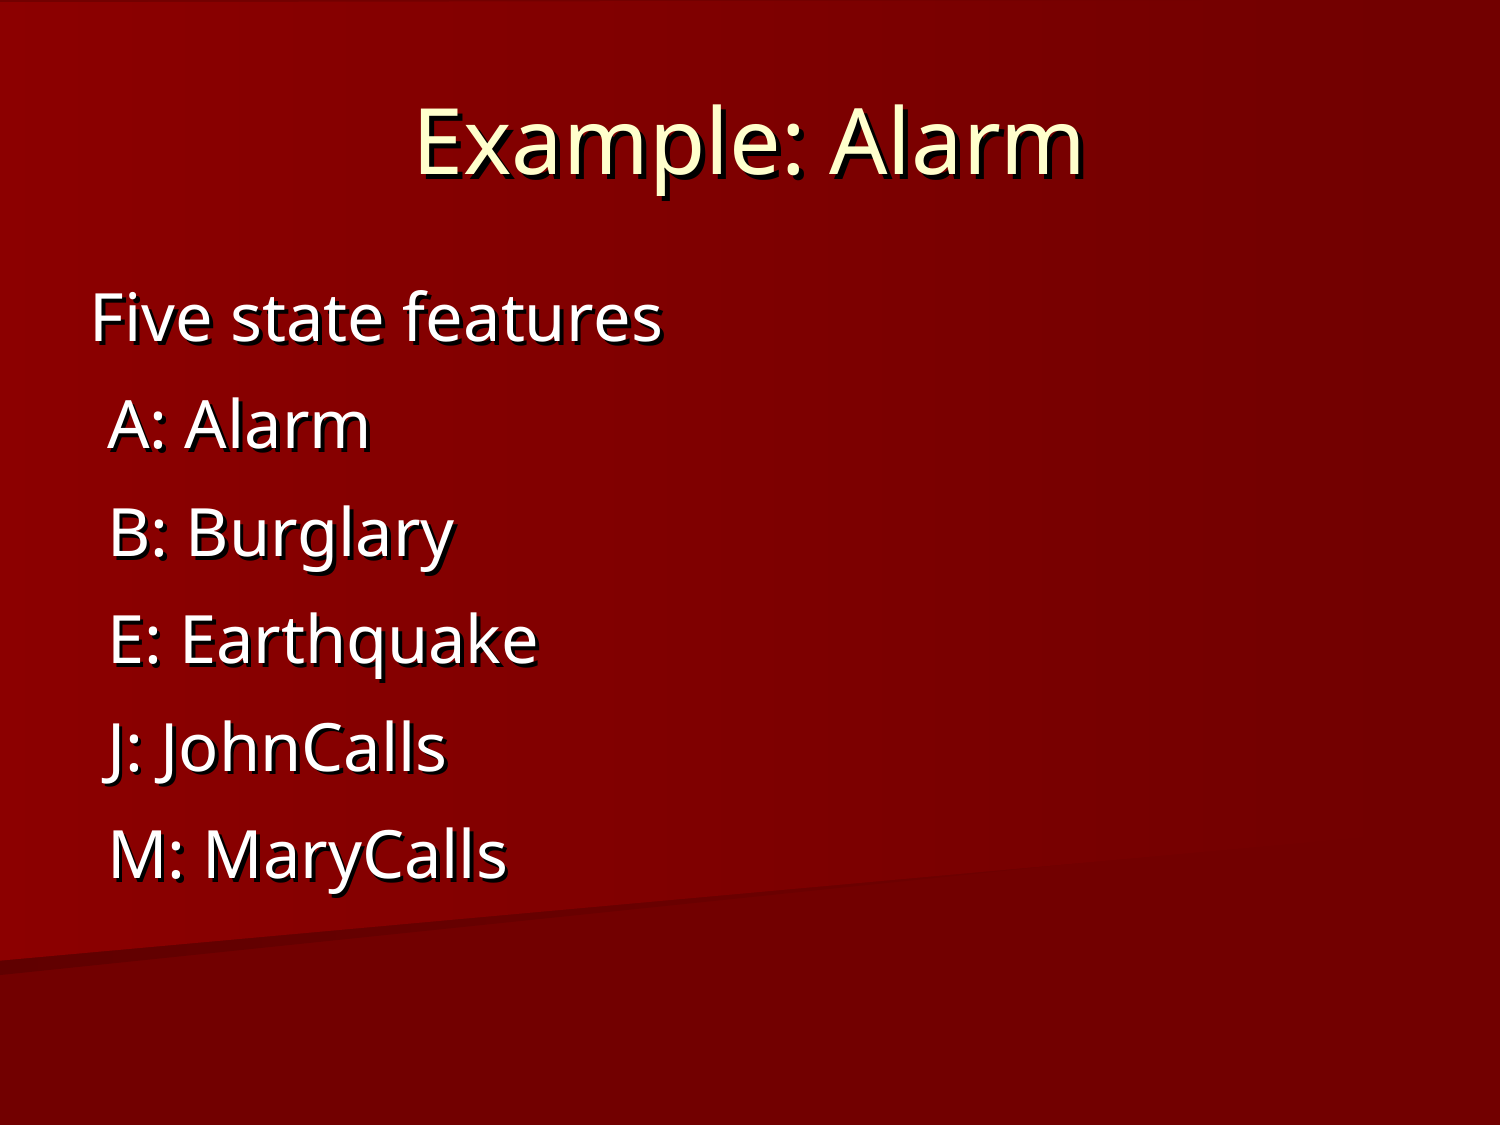

# Example: Alarm
Five state features
 A: Alarm
 B: Burglary
 E: Earthquake
 J: JohnCalls
 M: MaryCalls